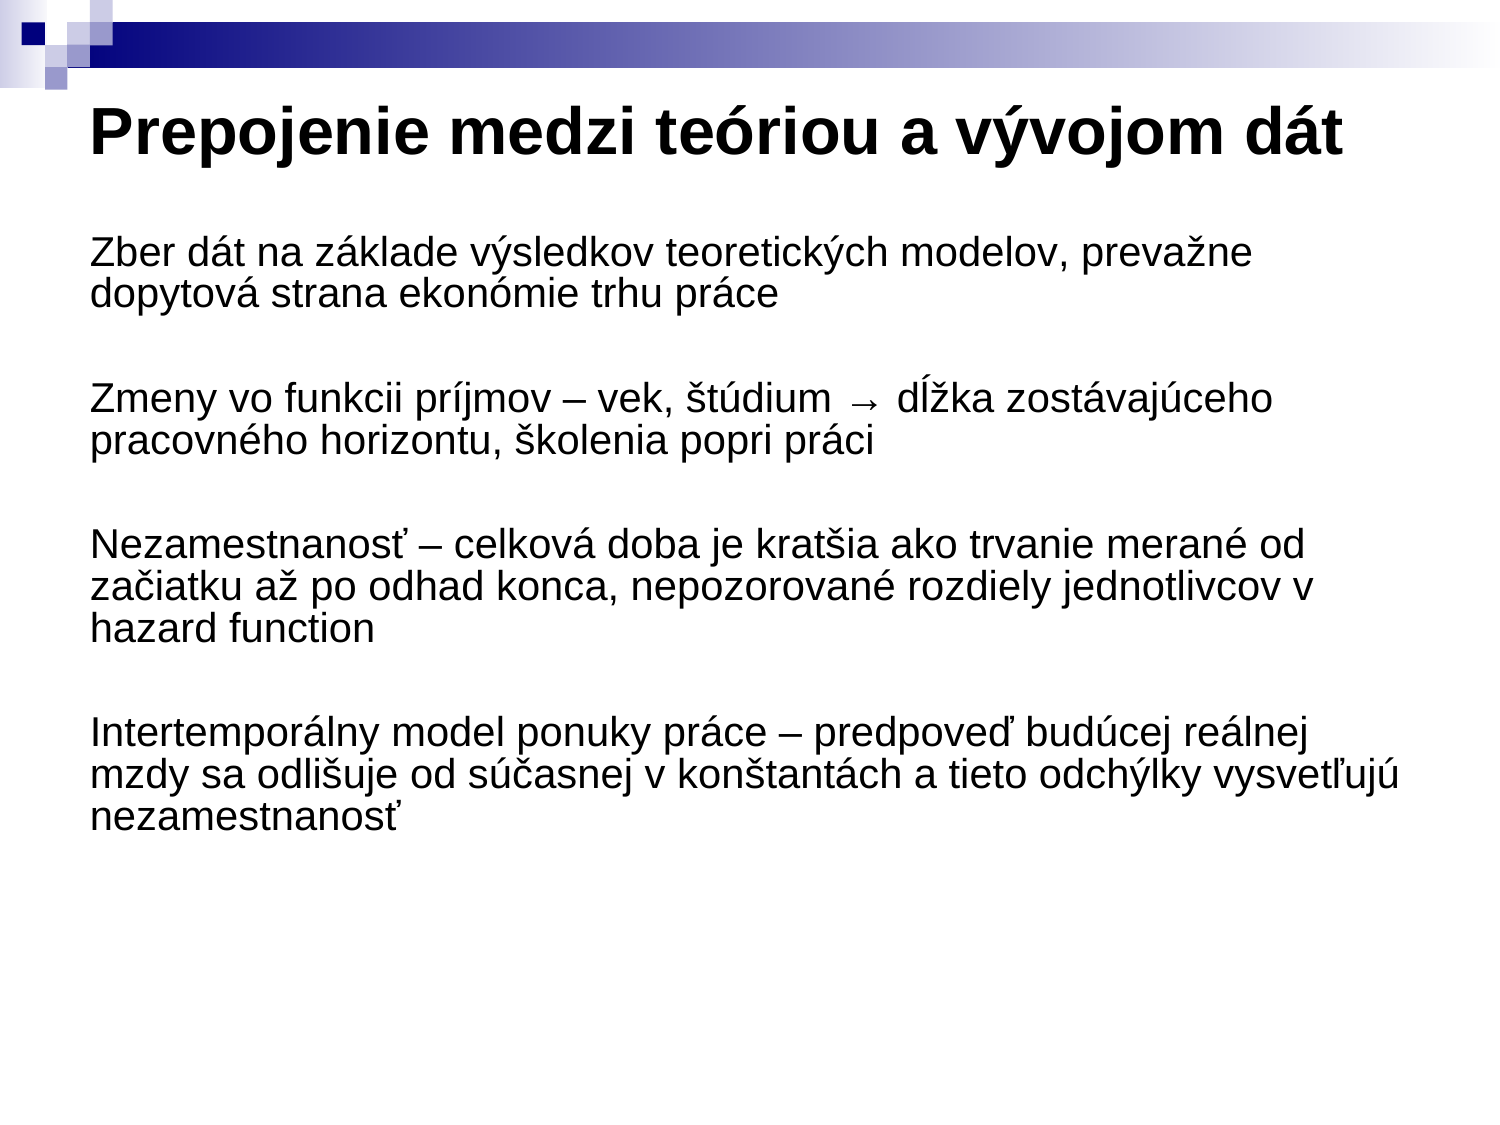

# Prepojenie medzi teóriou a vývojom dát
Zber dát na základe výsledkov teoretických modelov, prevažne dopytová strana ekonómie trhu práce
Zmeny vo funkcii príjmov – vek, štúdium → dĺžka zostávajúceho pracovného horizontu, školenia popri práci
Nezamestnanosť – celková doba je kratšia ako trvanie merané od začiatku až po odhad konca, nepozorované rozdiely jednotlivcov v hazard function
Intertemporálny model ponuky práce – predpoveď budúcej reálnej mzdy sa odlišuje od súčasnej v konštantách a tieto odchýlky vysvetľujú nezamestnanosť